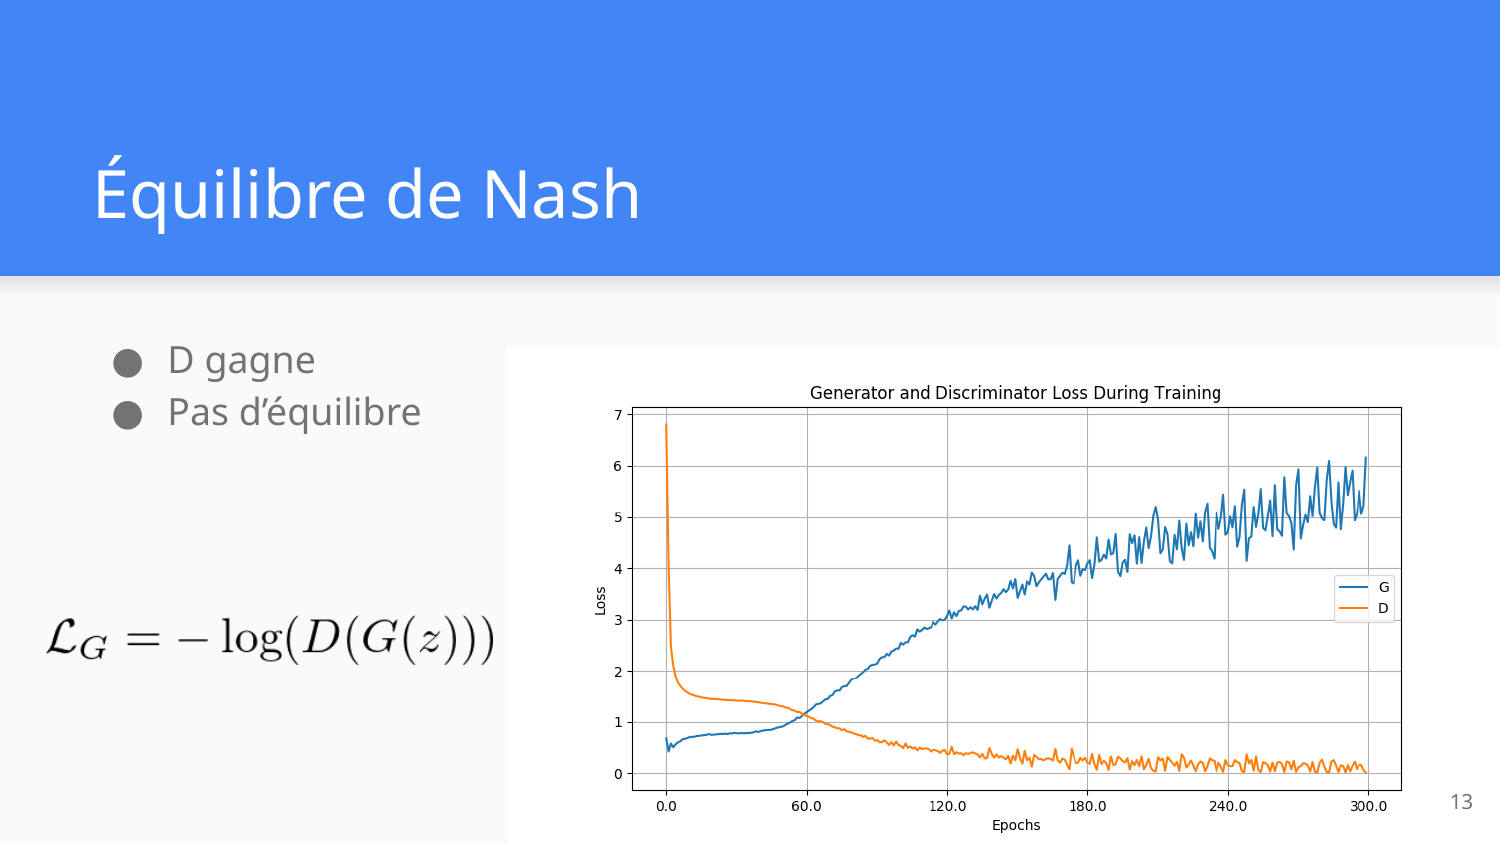

# Équilibre de Nash
D gagne
Pas d’équilibre